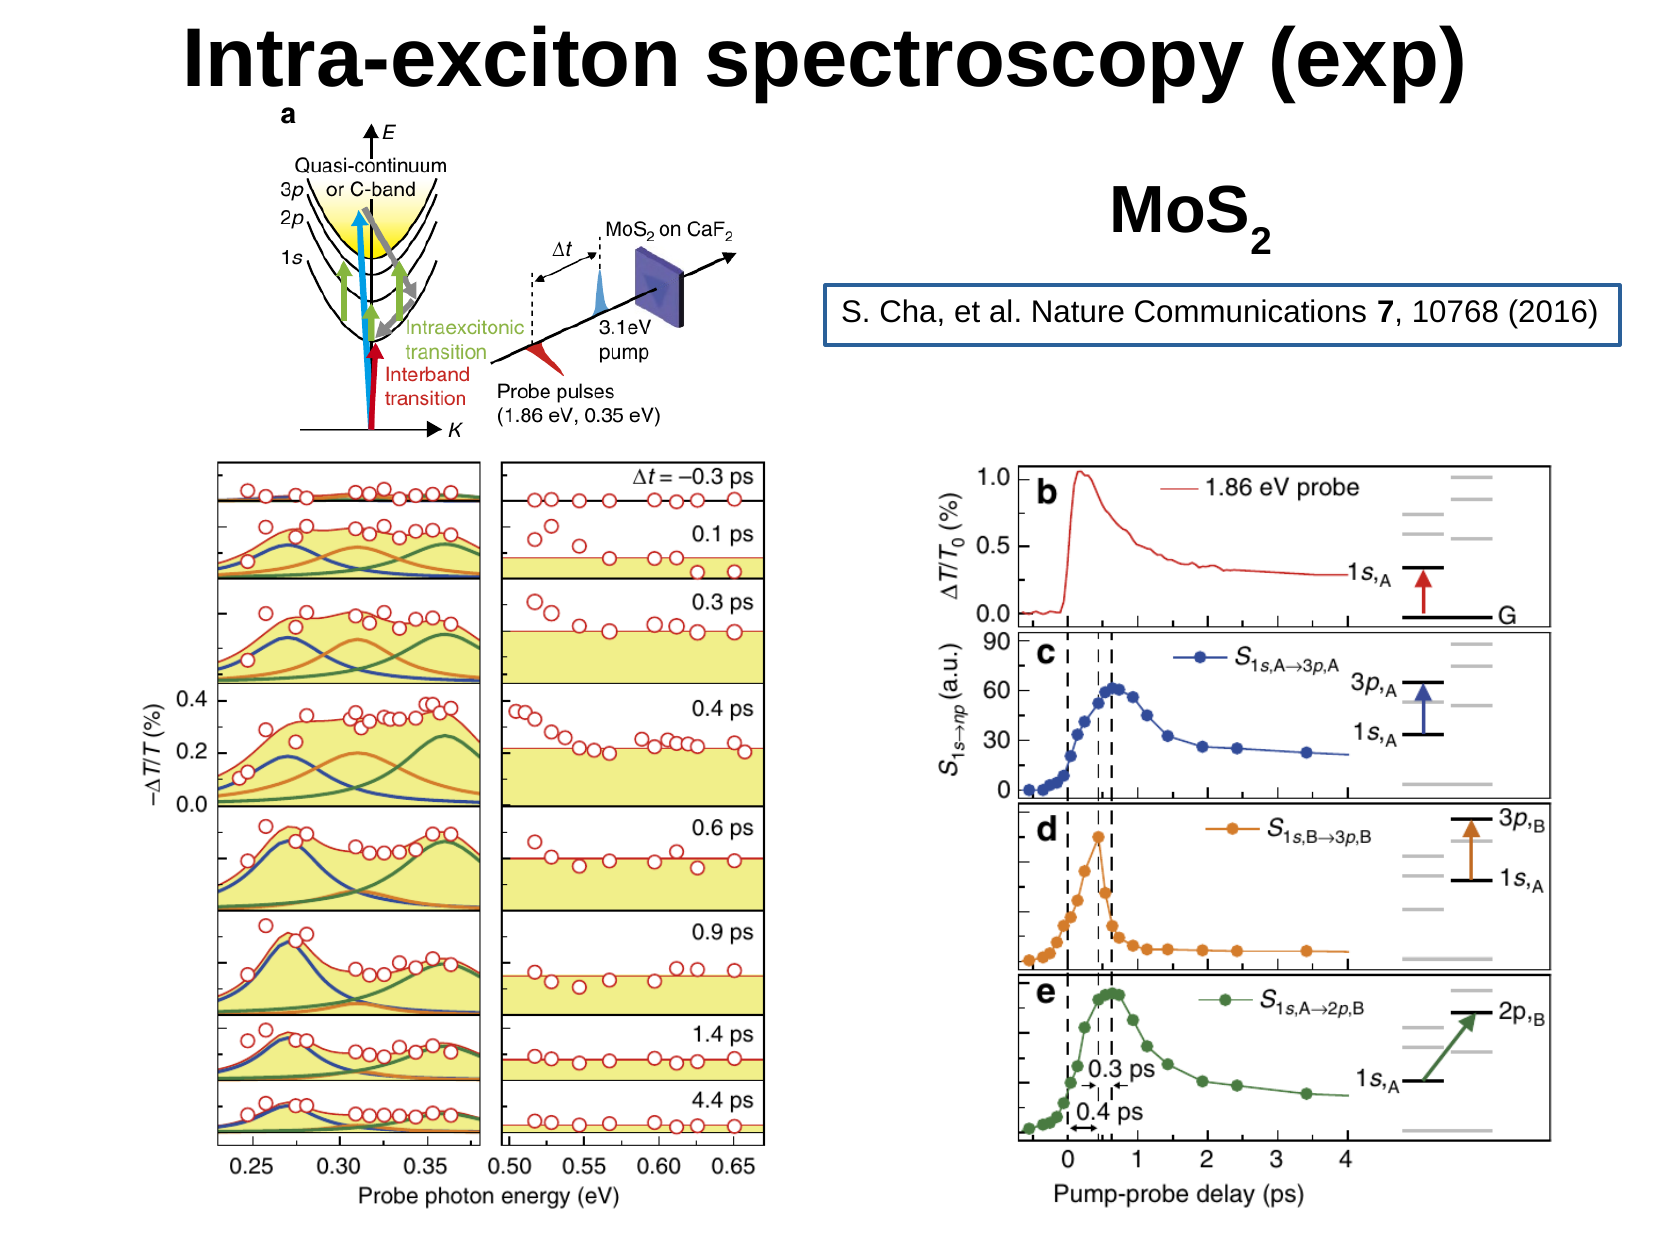

# Intra-exciton spectroscopy (exp)
MoS2
S. Cha, et al. Nature Communications 7, 10768 (2016)